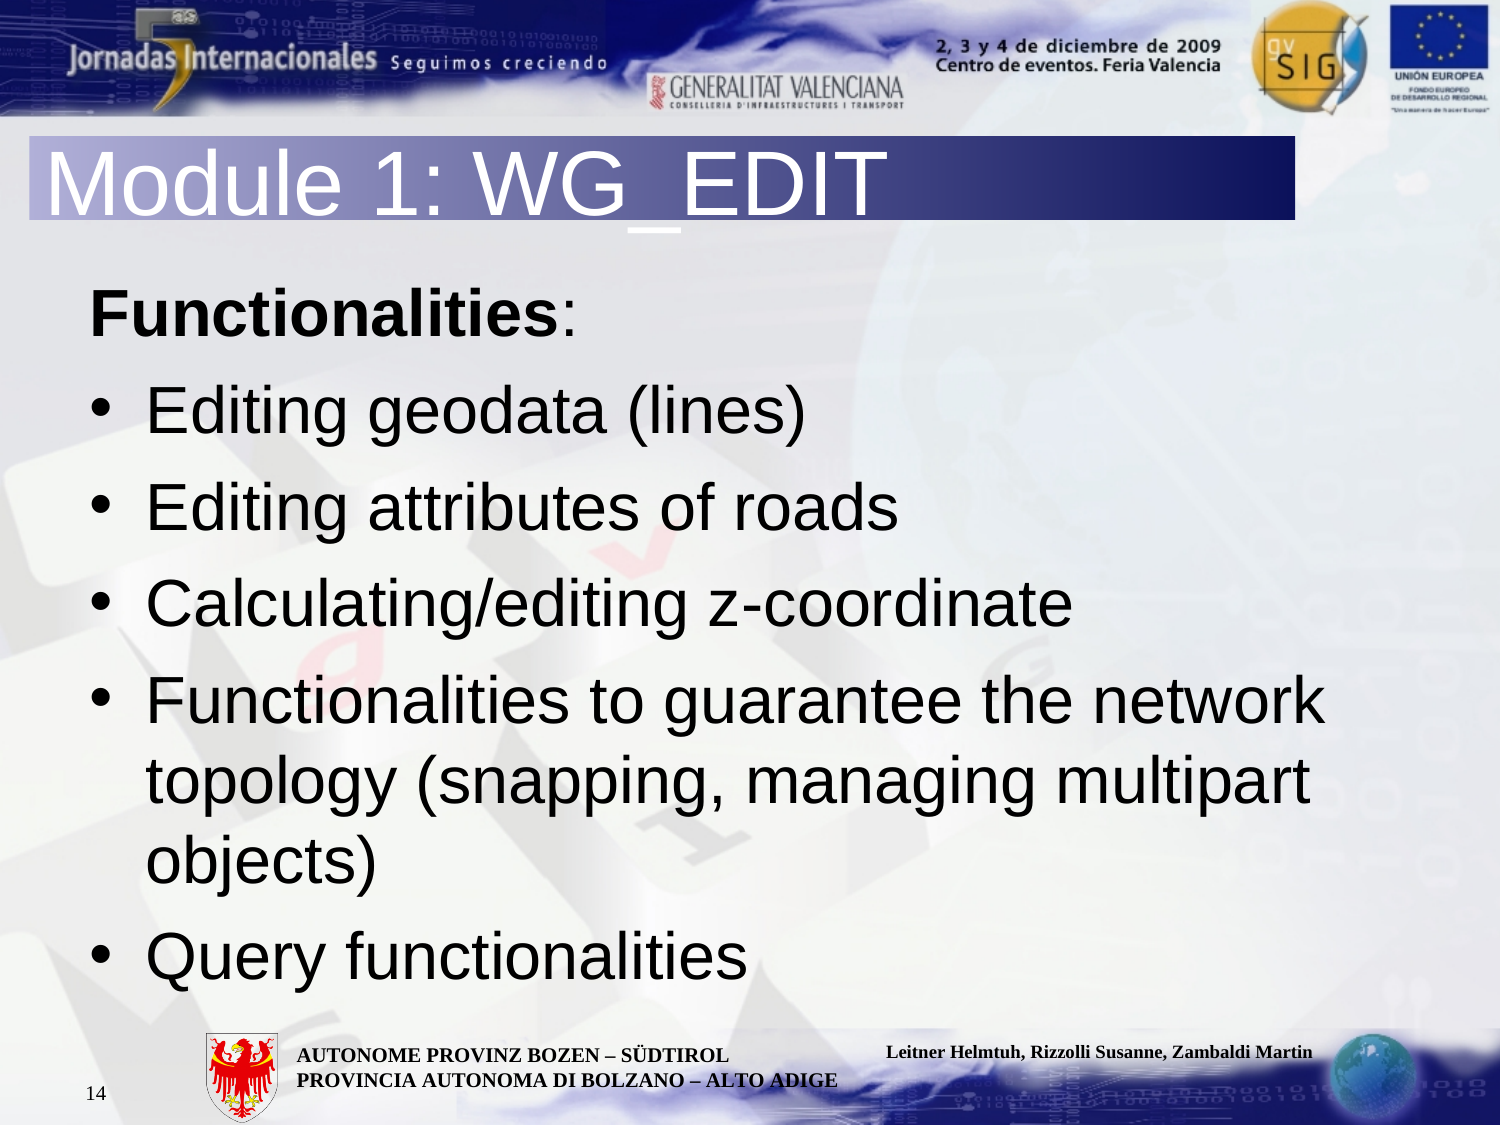

Module 1: WG_EDIT
# Functionalities:
Editing geodata (lines)
Editing attributes of roads
Calculating/editing z-coordinate
Functionalities to guarantee the network topology (snapping, managing multipart objects)
Query functionalities